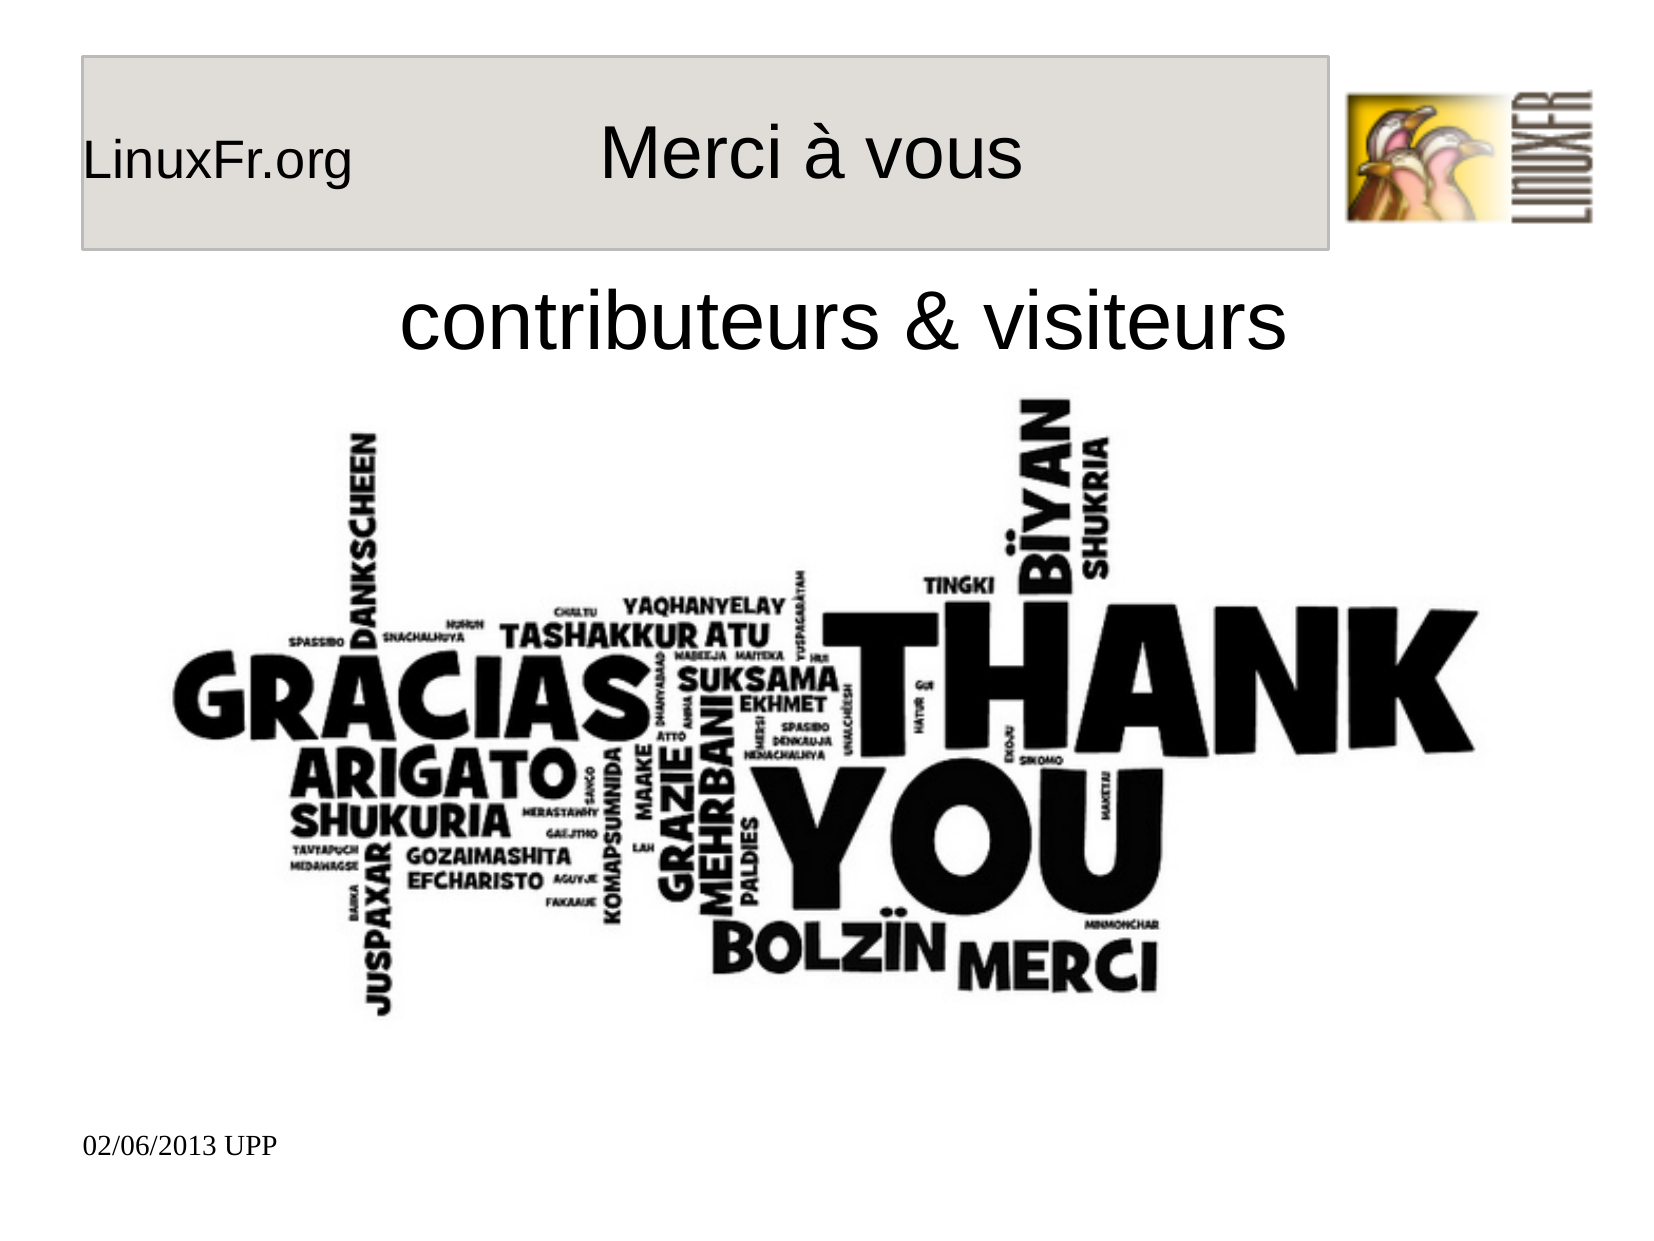

# LinuxFr.org 		Merci à vous
contributeurs & visiteurs